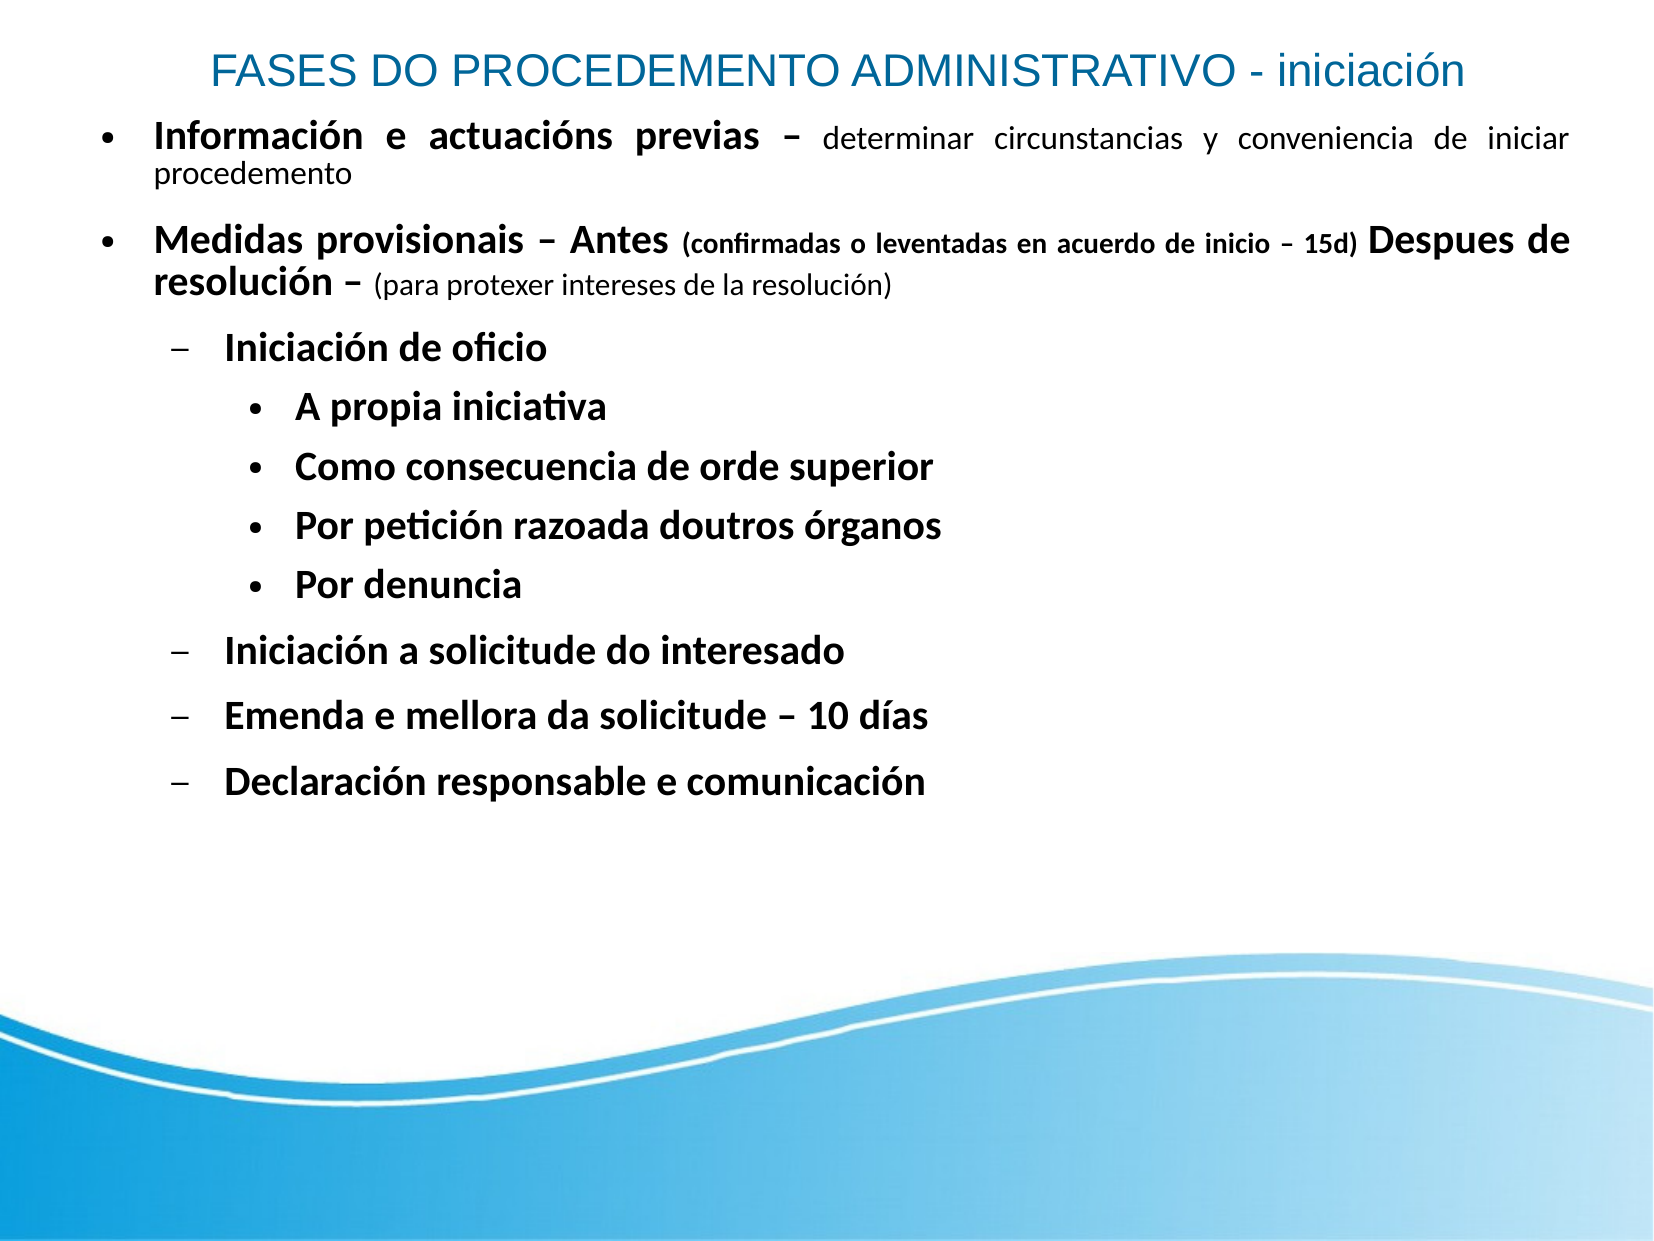

# FASES DO PROCEDEMENTO ADMINISTRATIVO - iniciación
Información e actuacións previas – determinar circunstancias y conveniencia de iniciar procedemento
Medidas provisionais – Antes (confirmadas o leventadas en acuerdo de inicio – 15d) Despues de resolución – (para protexer intereses de la resolución)
Iniciación de oficio
A propia iniciativa
Como consecuencia de orde superior
Por petición razoada doutros órganos
Por denuncia
Iniciación a solicitude do interesado
Emenda e mellora da solicitude – 10 días
Declaración responsable e comunicación